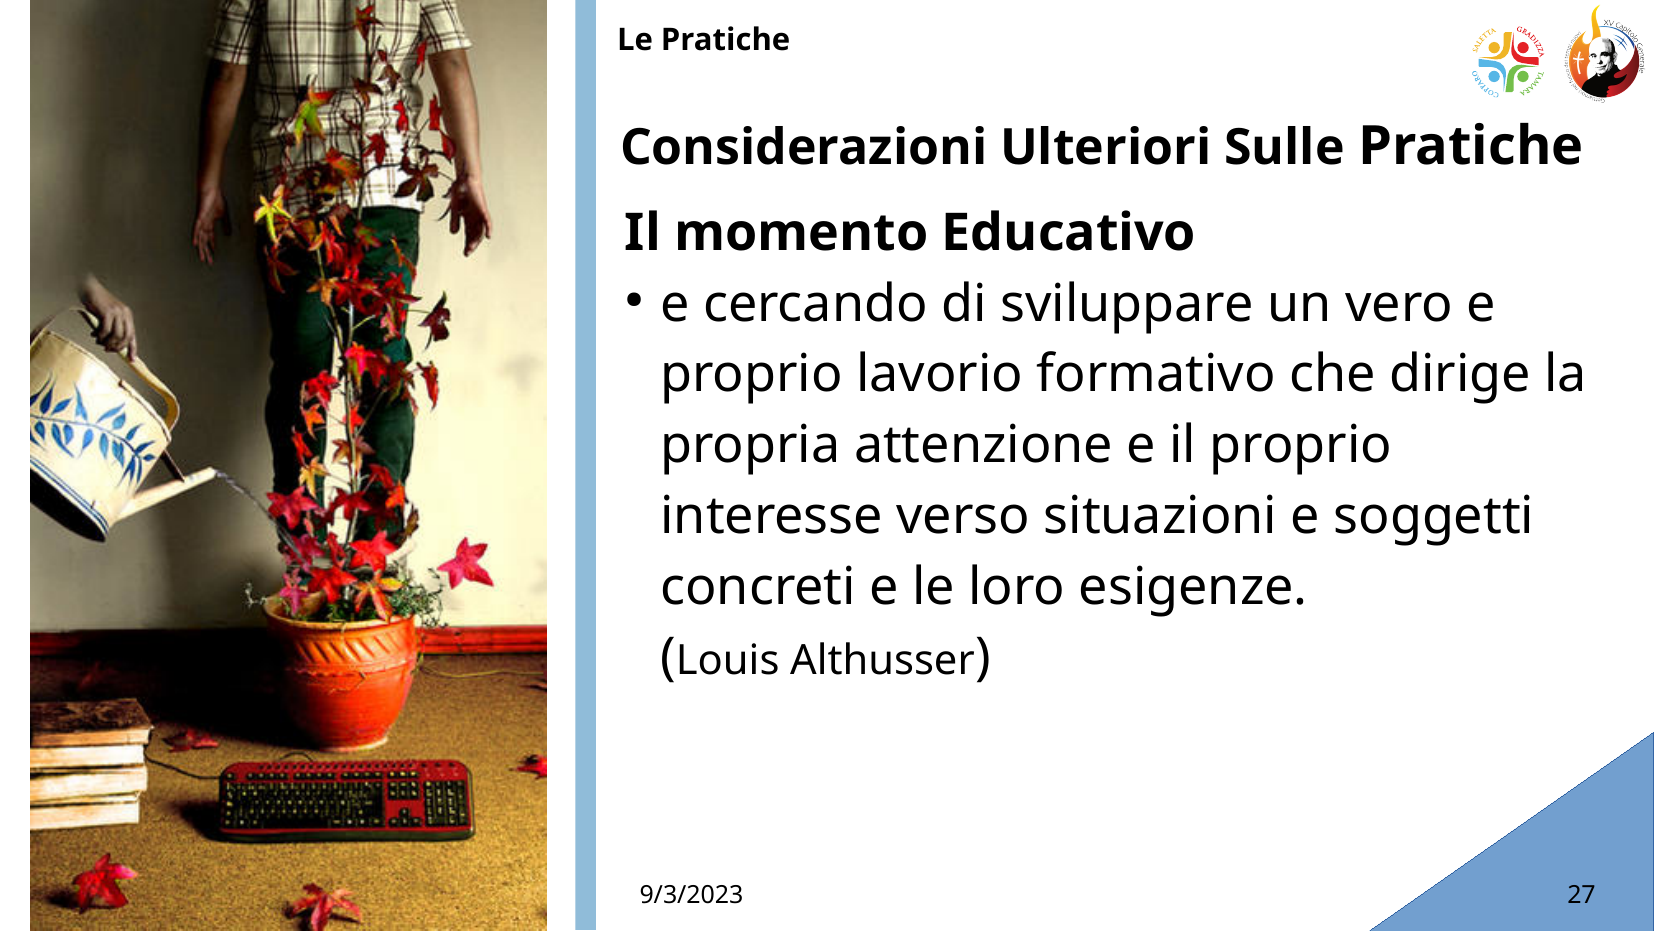

Le Pratiche
Considerazioni Ulteriori Sulle Pratiche
# Il momento Educativo
e cercando di sviluppare un vero e proprio lavorio formativo che dirige la propria attenzione e il proprio interesse verso situazioni e soggetti concreti e le loro esigenze.
(Louis Althusser)